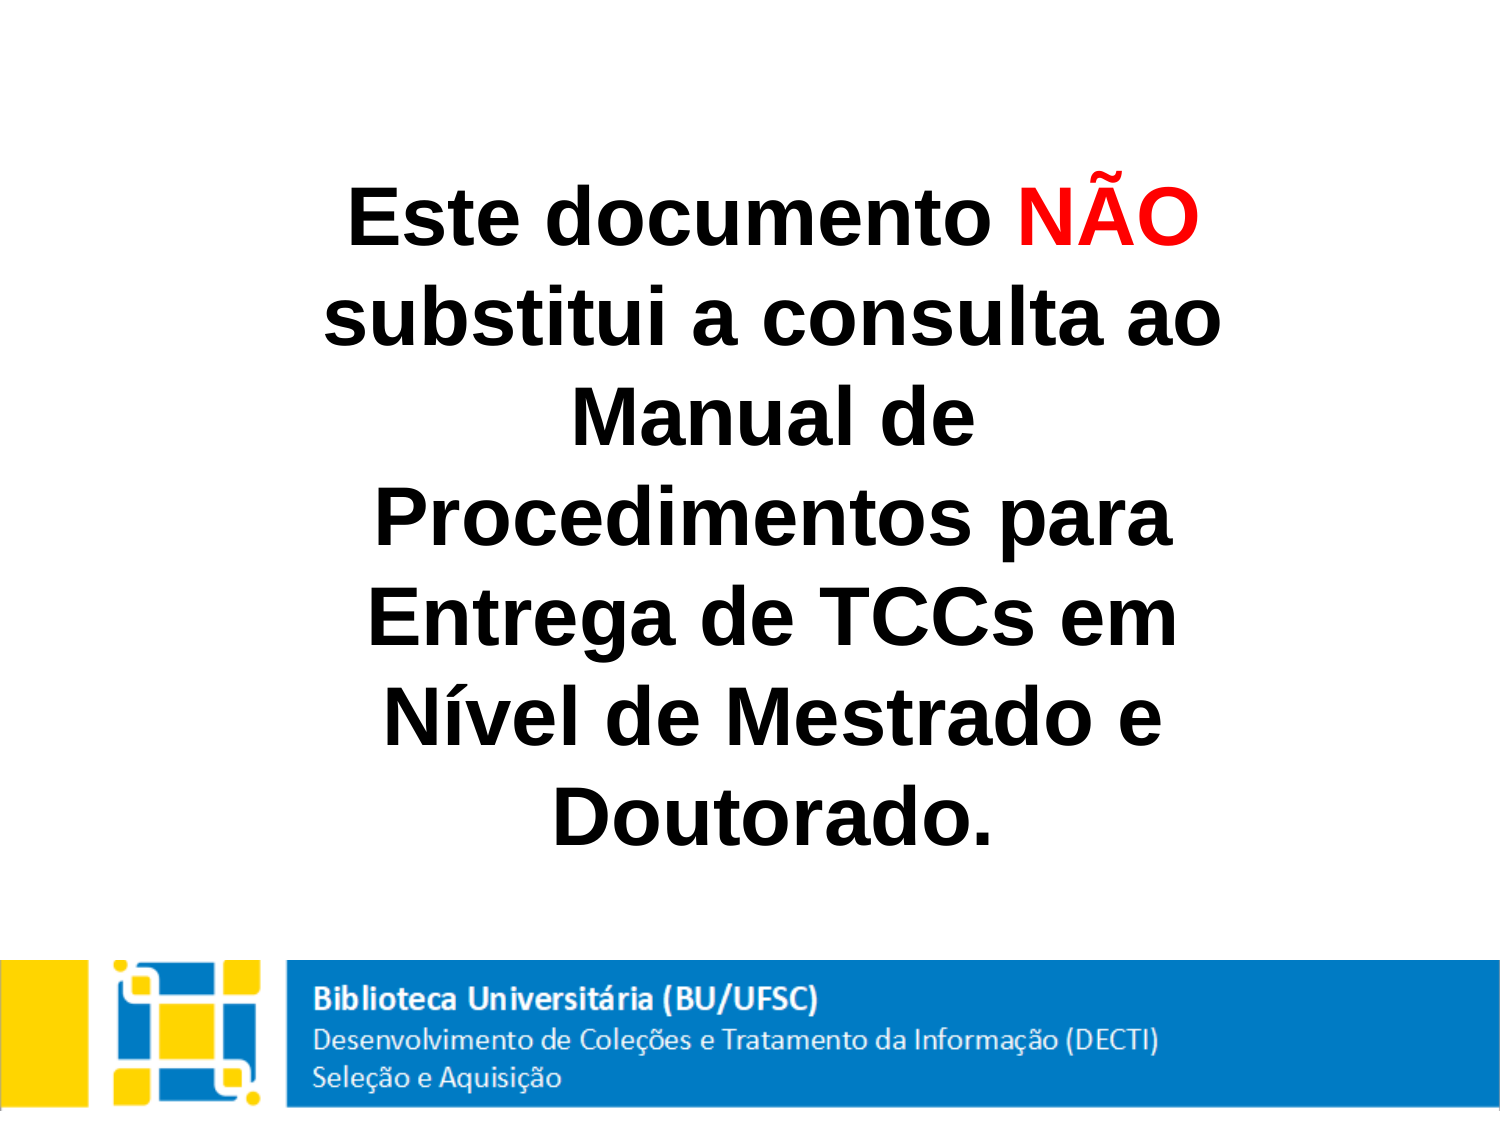

Este documento NÃO substitui a consulta ao Manual de Procedimentos para Entrega de TCCs em Nível de Mestrado e Doutorado.